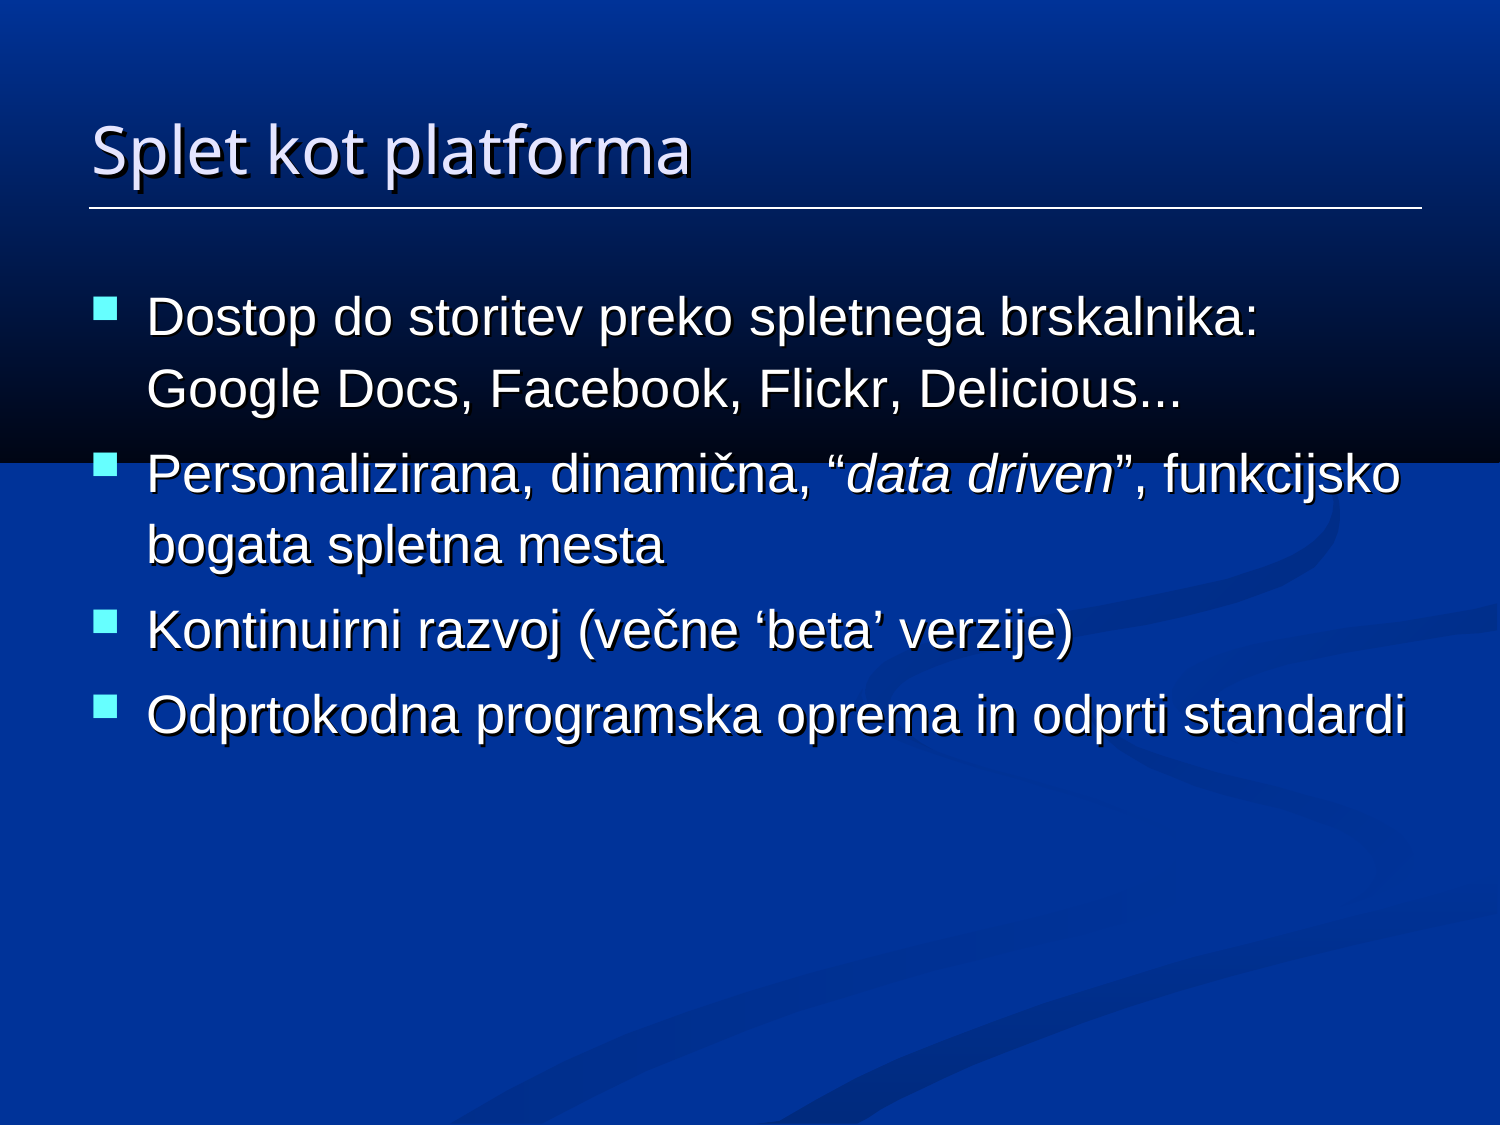

Splet kot platforma
# Dostop do storitev preko spletnega brskalnika: Google Docs, Facebook, Flickr, Delicious...
Personalizirana, dinamična, “data driven”, funkcijsko bogata spletna mesta
Kontinuirni razvoj (večne ‘beta’ verzije)
Odprtokodna programska oprema in odprti standardi